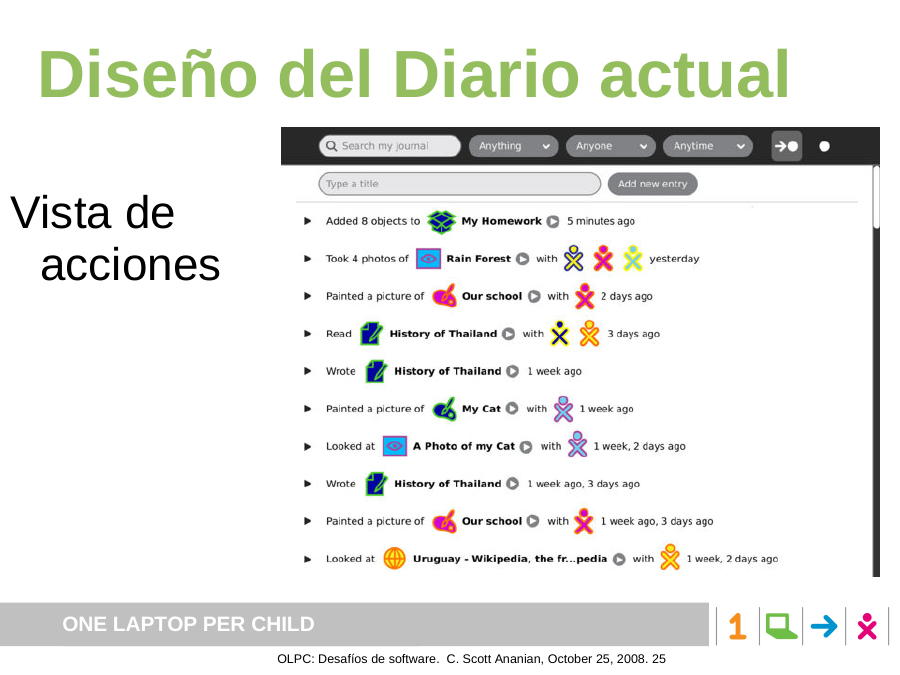

# Diseño del Diario actual
Vista de acciones